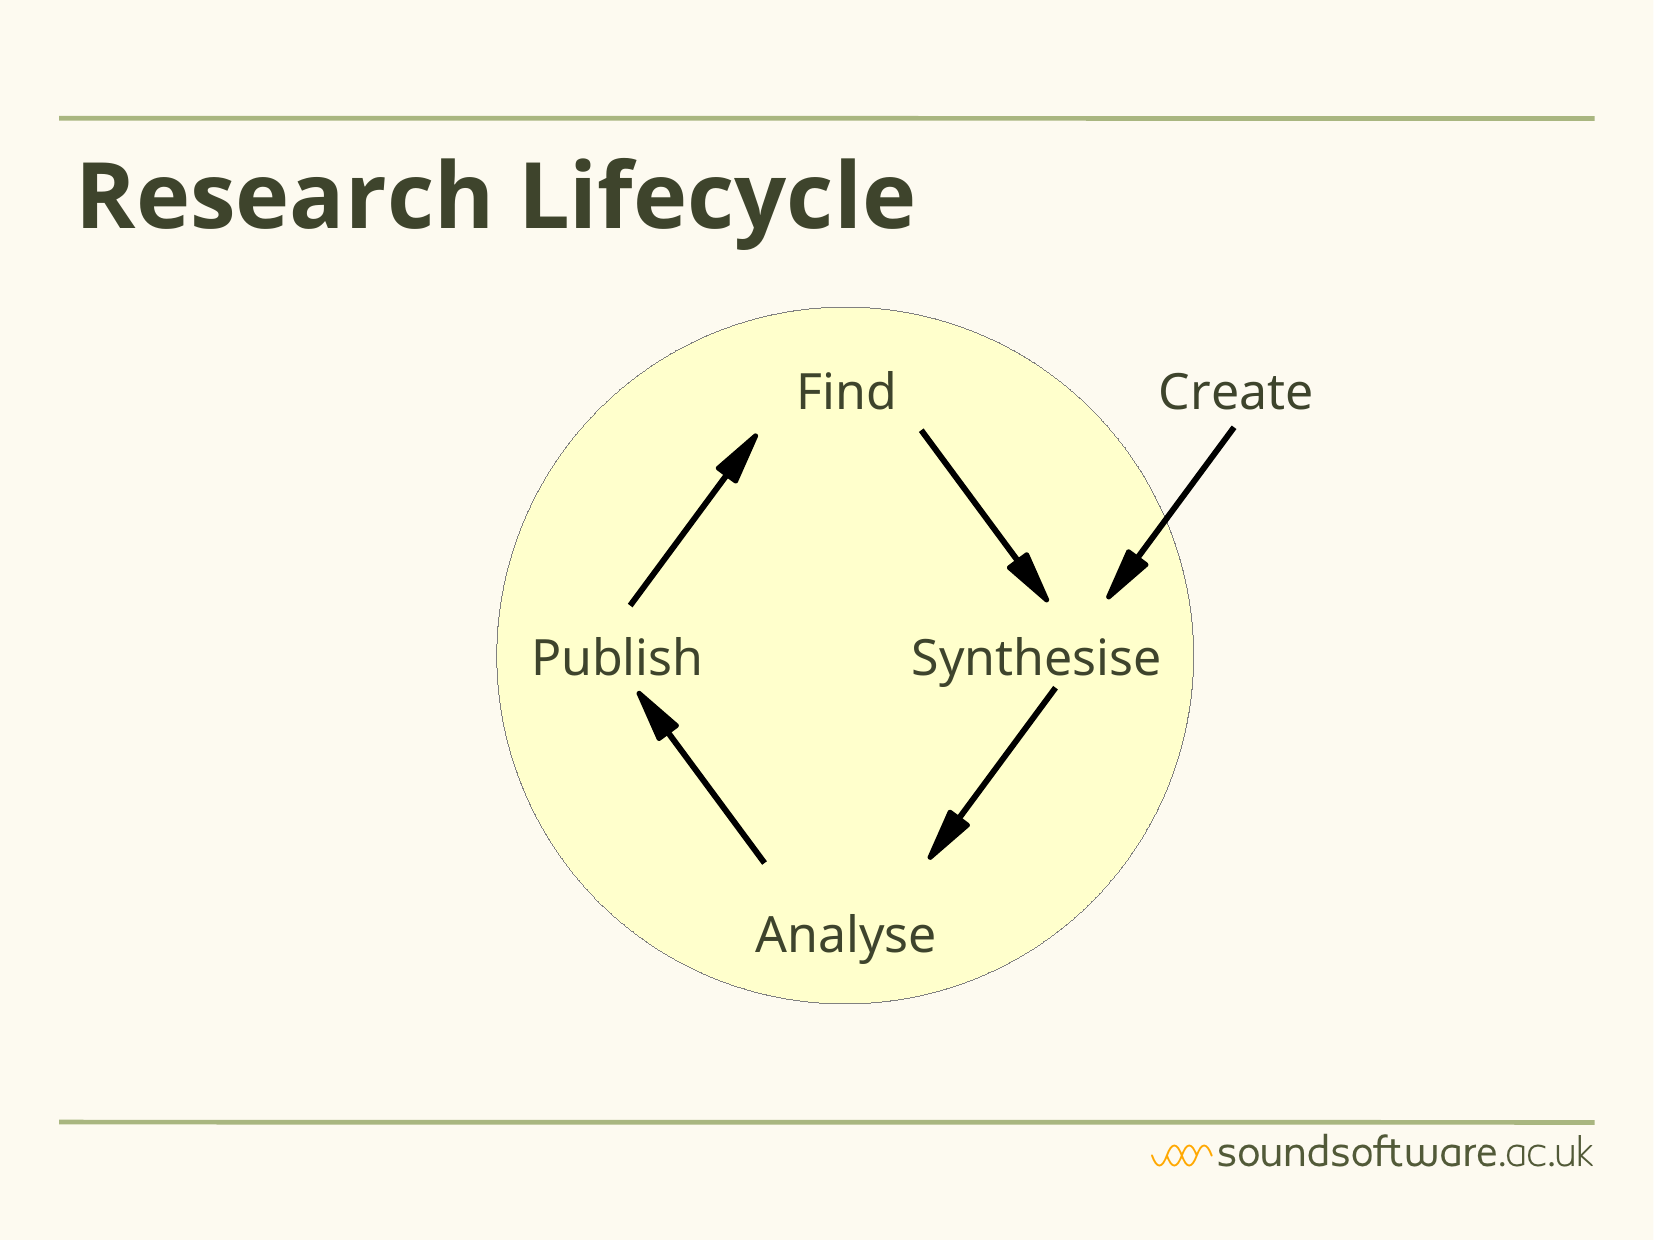

# Research Lifecycle
Find
Create
Publish
Synthesise
Analyse